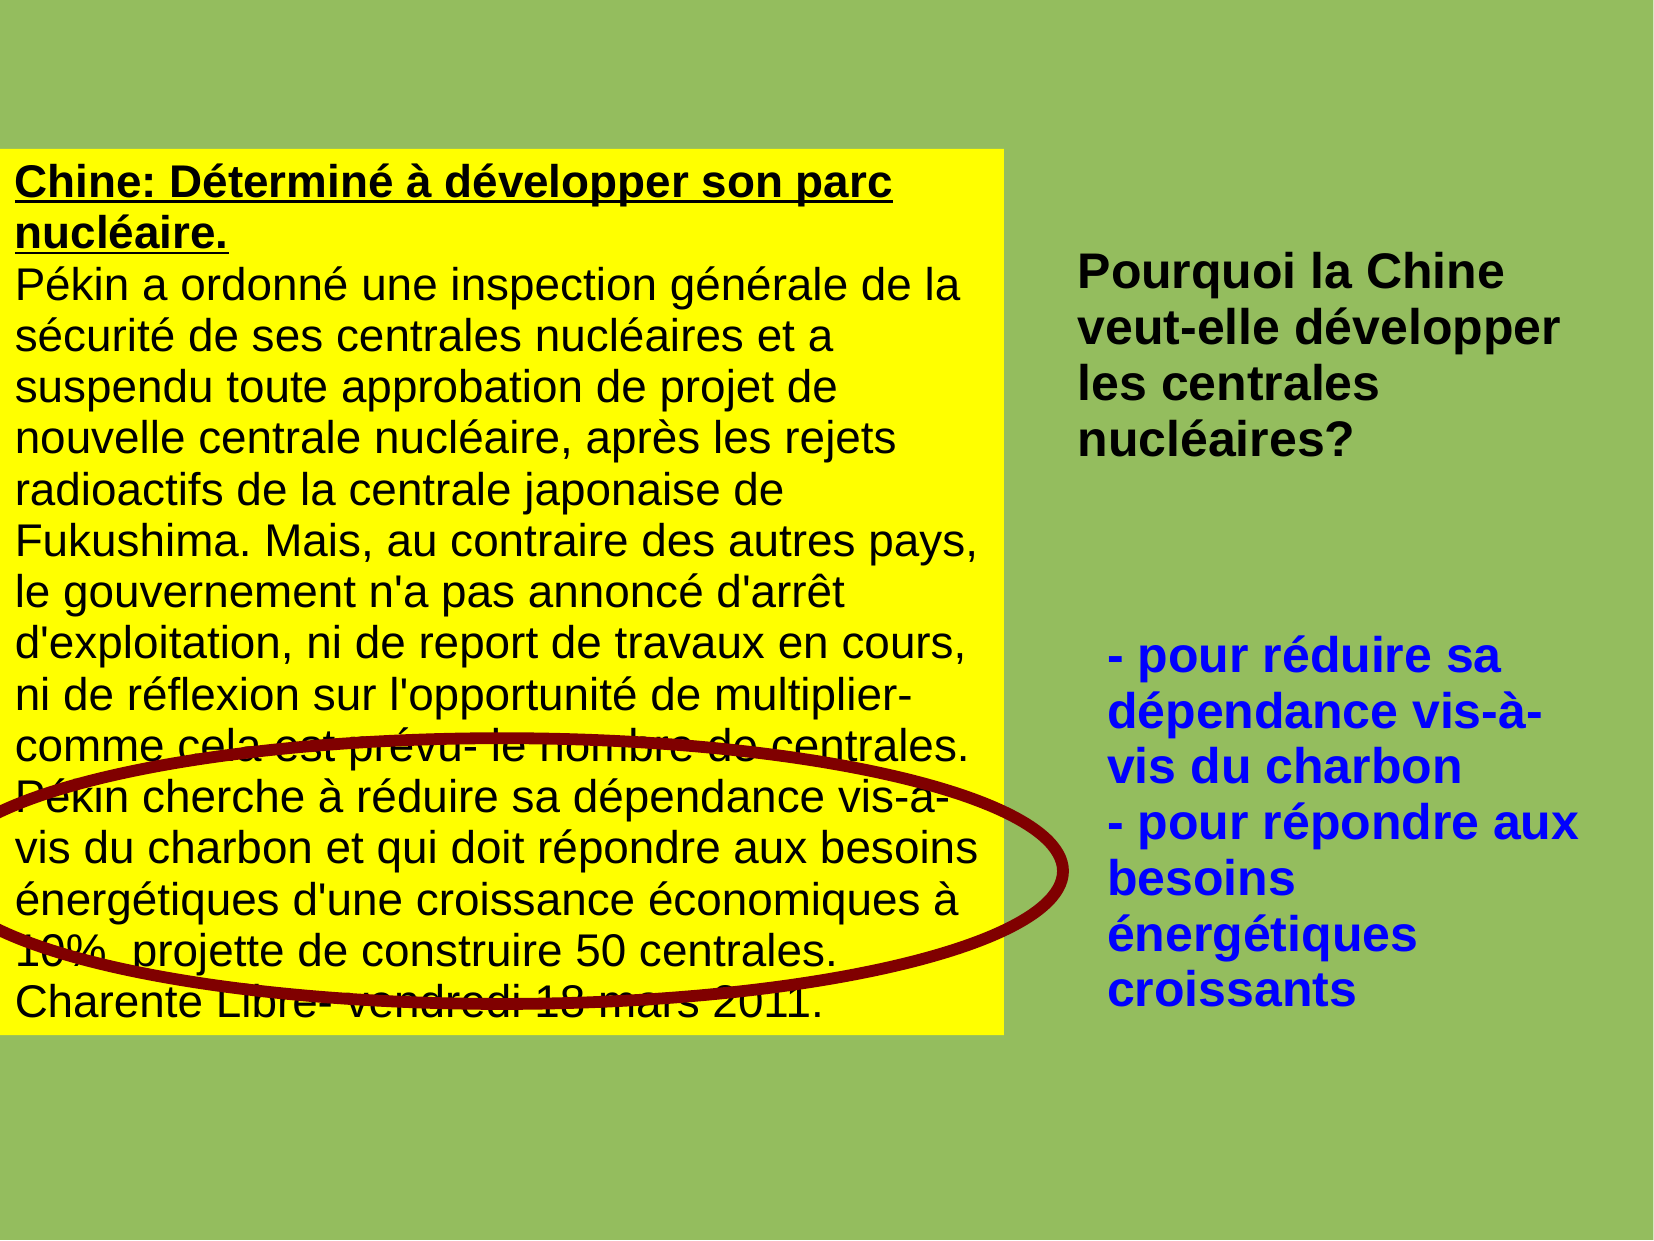

Chine: Déterminé à développer son parc nucléaire.
Pékin a ordonné une inspection générale de la sécurité de ses centrales nucléaires et a suspendu toute approbation de projet de nouvelle centrale nucléaire, après les rejets radioactifs de la centrale japonaise de Fukushima. Mais, au contraire des autres pays, le gouvernement n'a pas annoncé d'arrêt d'exploitation, ni de report de travaux en cours, ni de réflexion sur l'opportunité de multiplier- comme cela est prévu- le nombre de centrales. Pékin cherche à réduire sa dépendance vis-à-vis du charbon et qui doit répondre aux besoins énergétiques d'une croissance économiques à 10%, projette de construire 50 centrales.
Charente Libre- vendredi 18 mars 2011.
Pourquoi la Chine veut-elle développer les centrales nucléaires?
- pour réduire sa dépendance vis-à-vis du charbon
- pour répondre aux besoins énergétiques croissants